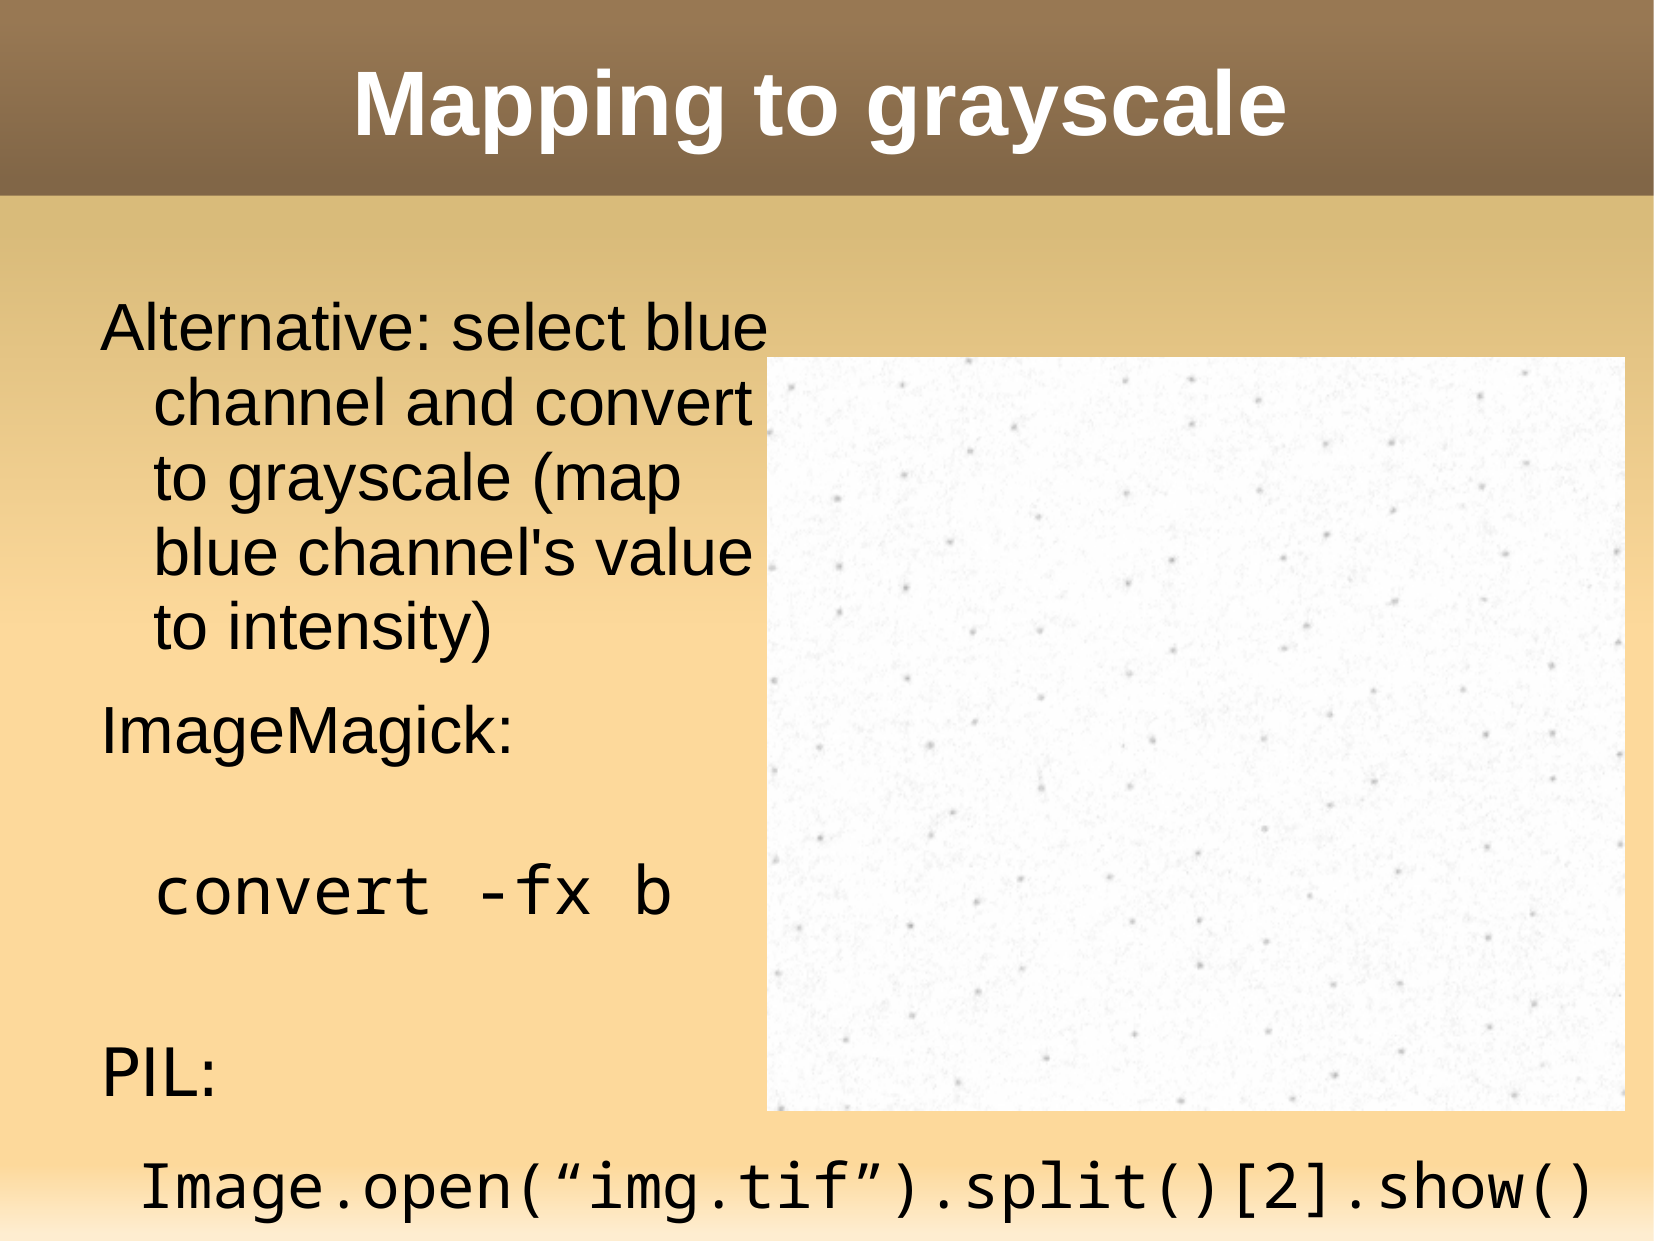

# Mapping to grayscale
Alternative: select blue channel and convert to grayscale (map blue channel's value to intensity)
ImageMagick:
convert -fx b
PIL:
 Image.open(“img.tif”).split()[2].show()